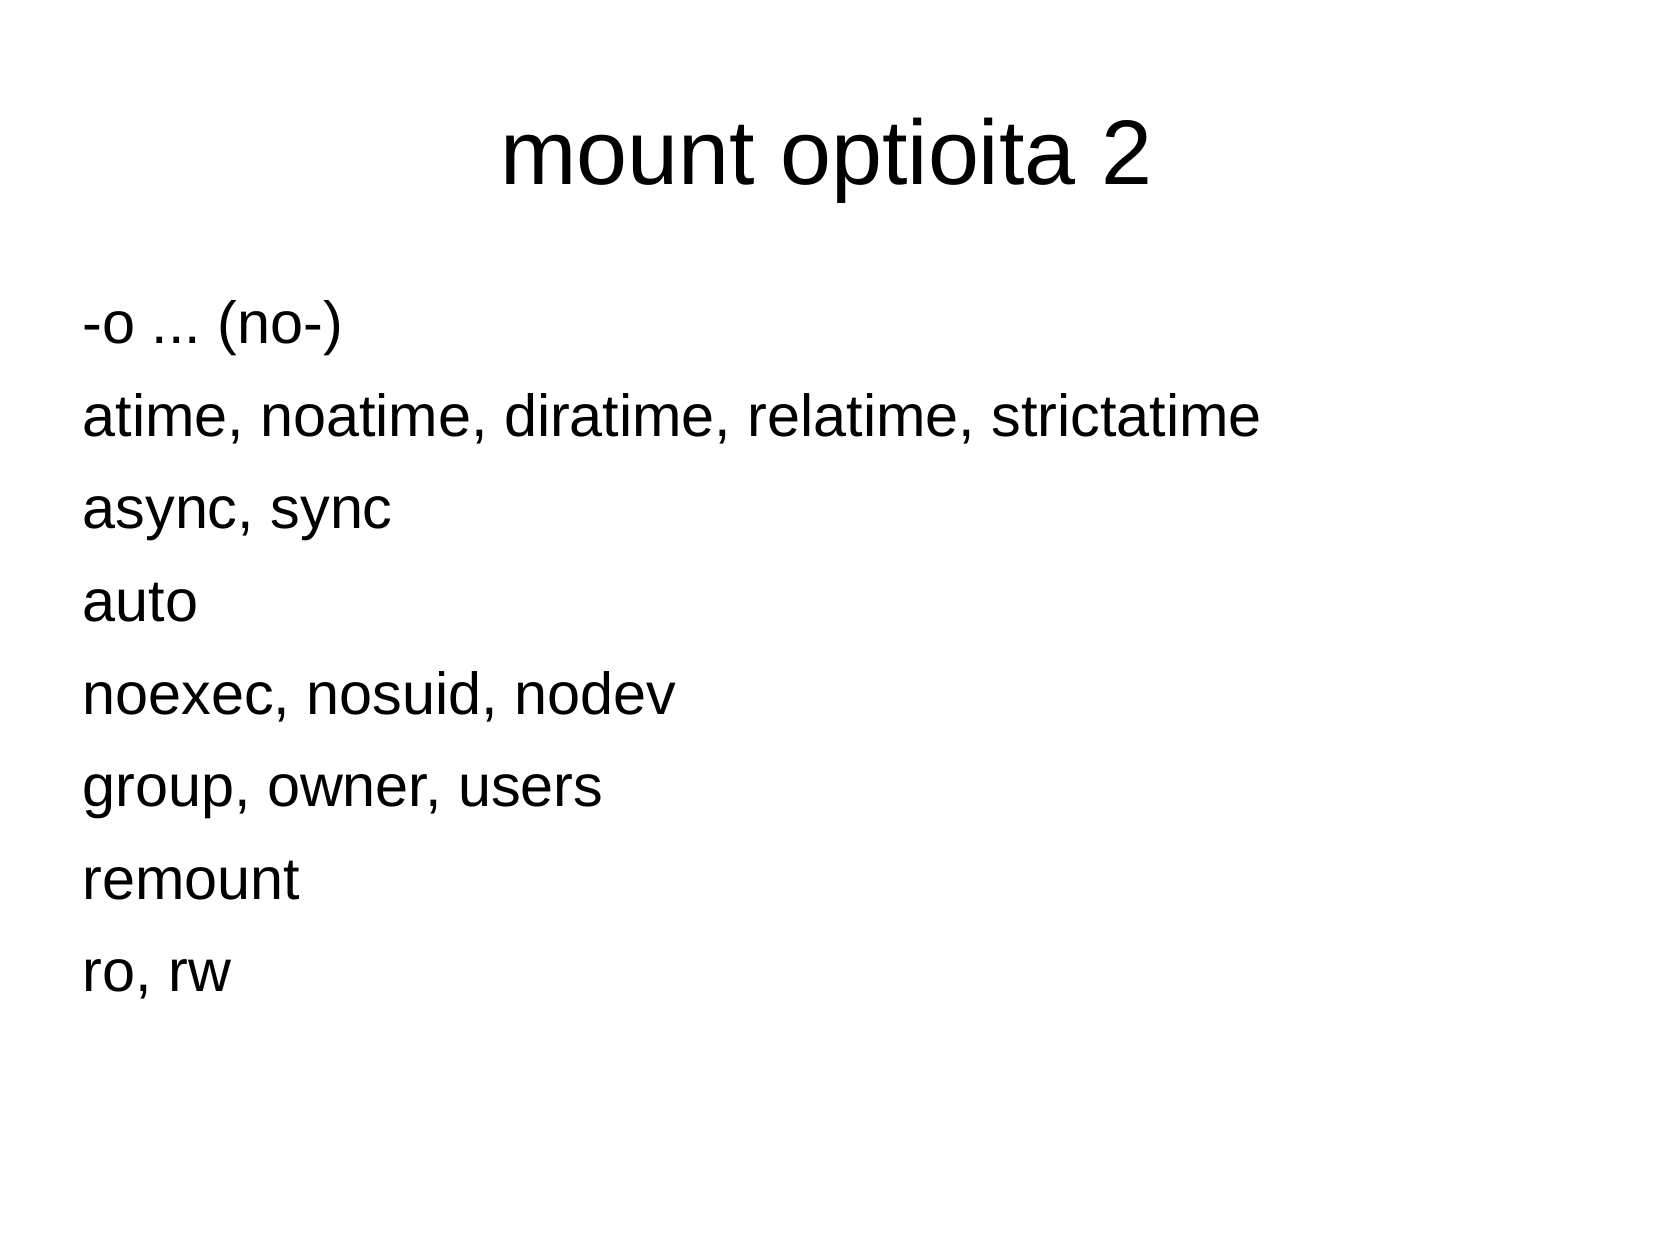

# mount optioita 2
-o ... (no-)
atime, noatime, diratime, relatime, strictatime
async, sync
auto
noexec, nosuid, nodev
group, owner, users
remount
ro, rw